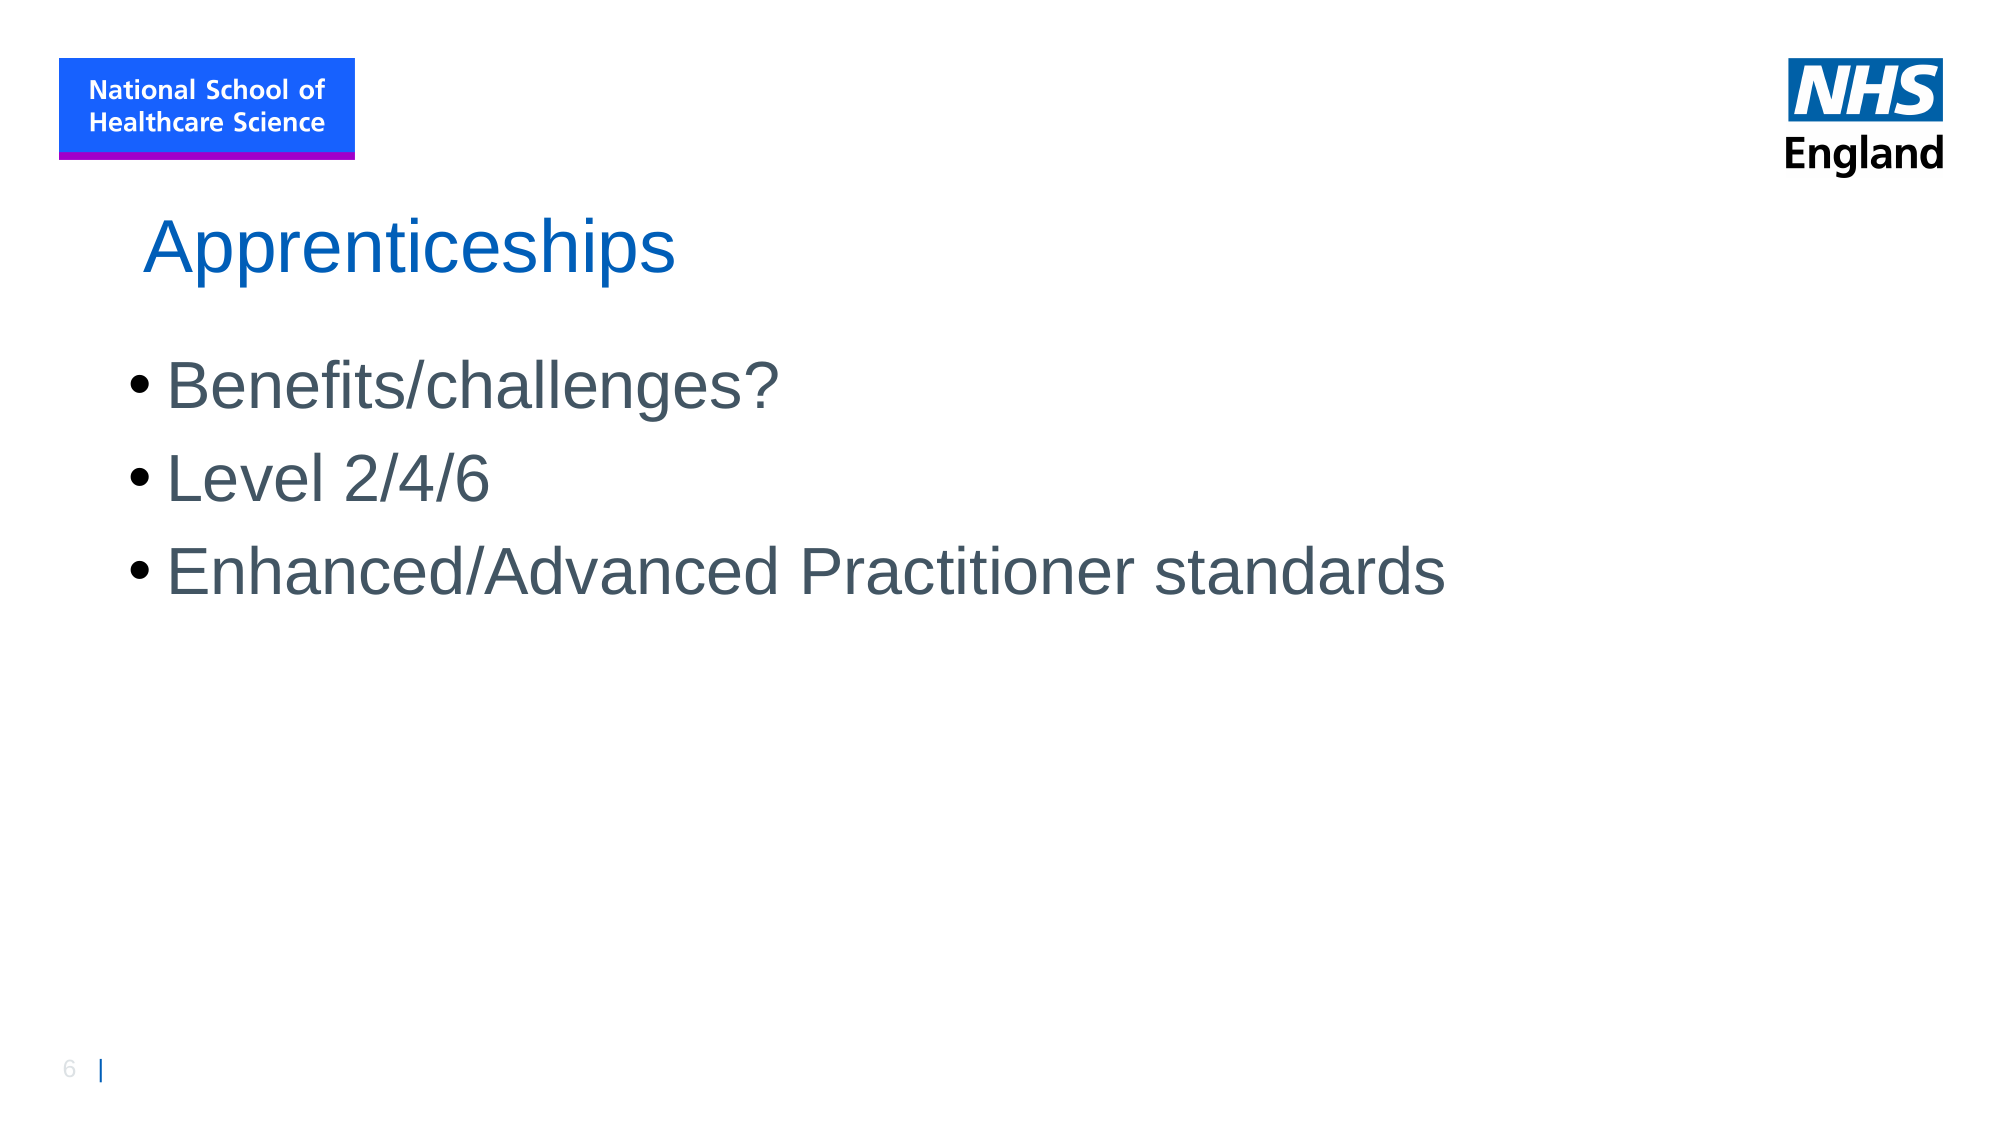

# Apprenticeships
Benefits/challenges?
Level 2/4/6
Enhanced/Advanced Practitioner standards